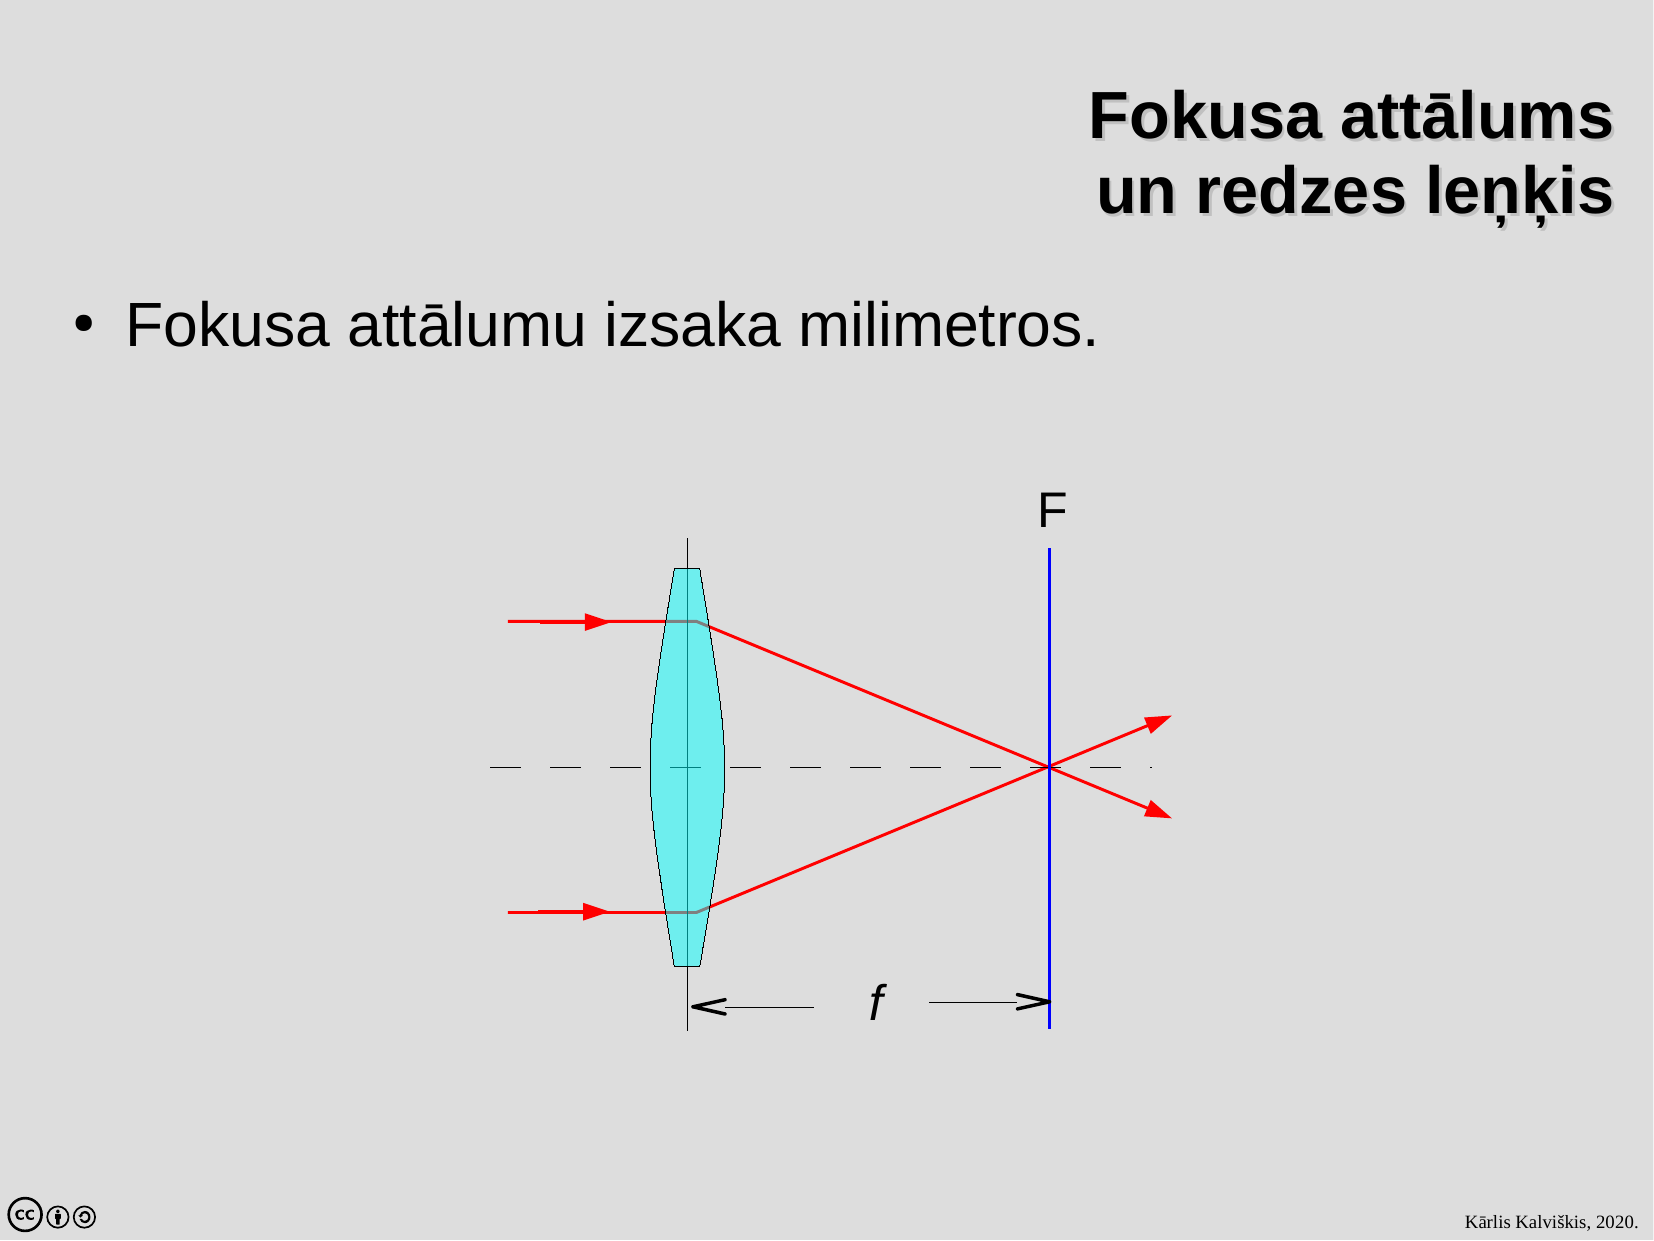

# Fokusa attālums un redzes leņķis
Fokusa attālumu izsaka milimetros.
F
f